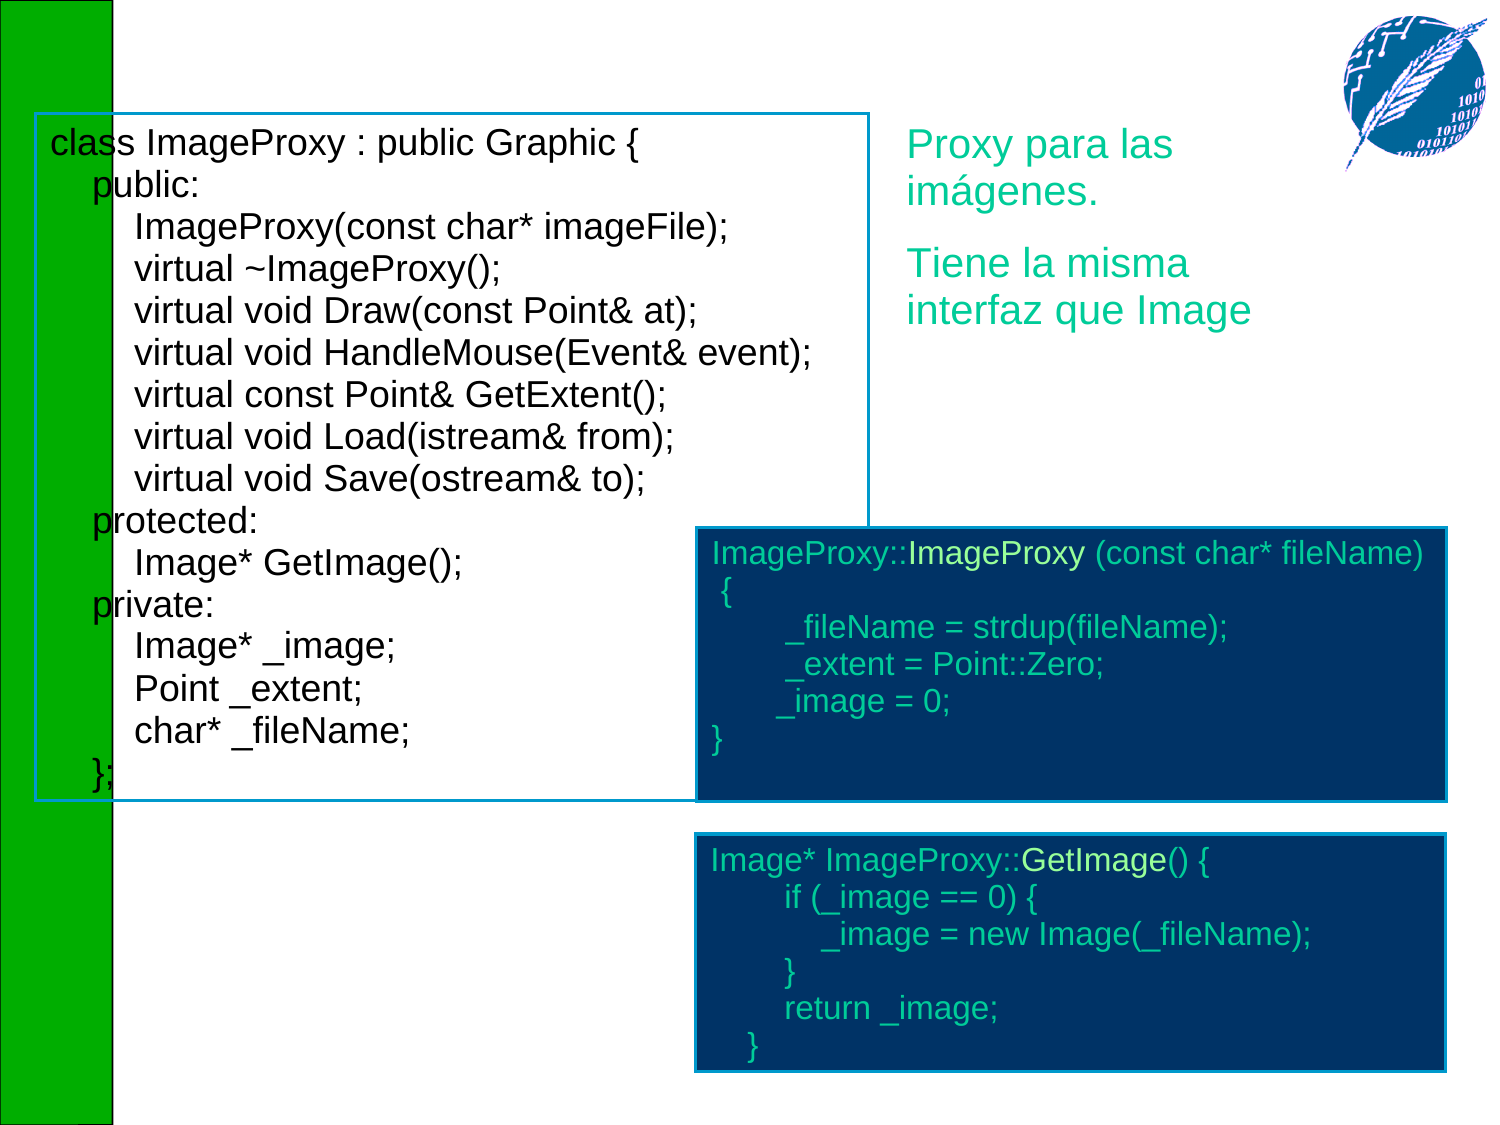

class ImageProxy : public Graphic {
 public:
 ImageProxy(const char* imageFile);
 virtual ~ImageProxy();
 virtual void Draw(const Point& at);
 virtual void HandleMouse(Event& event);
 virtual const Point& GetExtent();
 virtual void Load(istream& from);
 virtual void Save(ostream& to);
 protected:
 Image* GetImage();
 private:
 Image* _image;
 Point _extent;
 char* _fileName;
 };
Proxy para las imágenes.
Tiene la misma interfaz que Image
ImageProxy::ImageProxy (const char* fileName) {
 _fileName = strdup(fileName);
 _extent = Point::Zero;
 _image = 0;
}
Image* ImageProxy::GetImage() {
 if (_image == 0) {
 _image = new Image(_fileName);
 }
 return _image;
 }